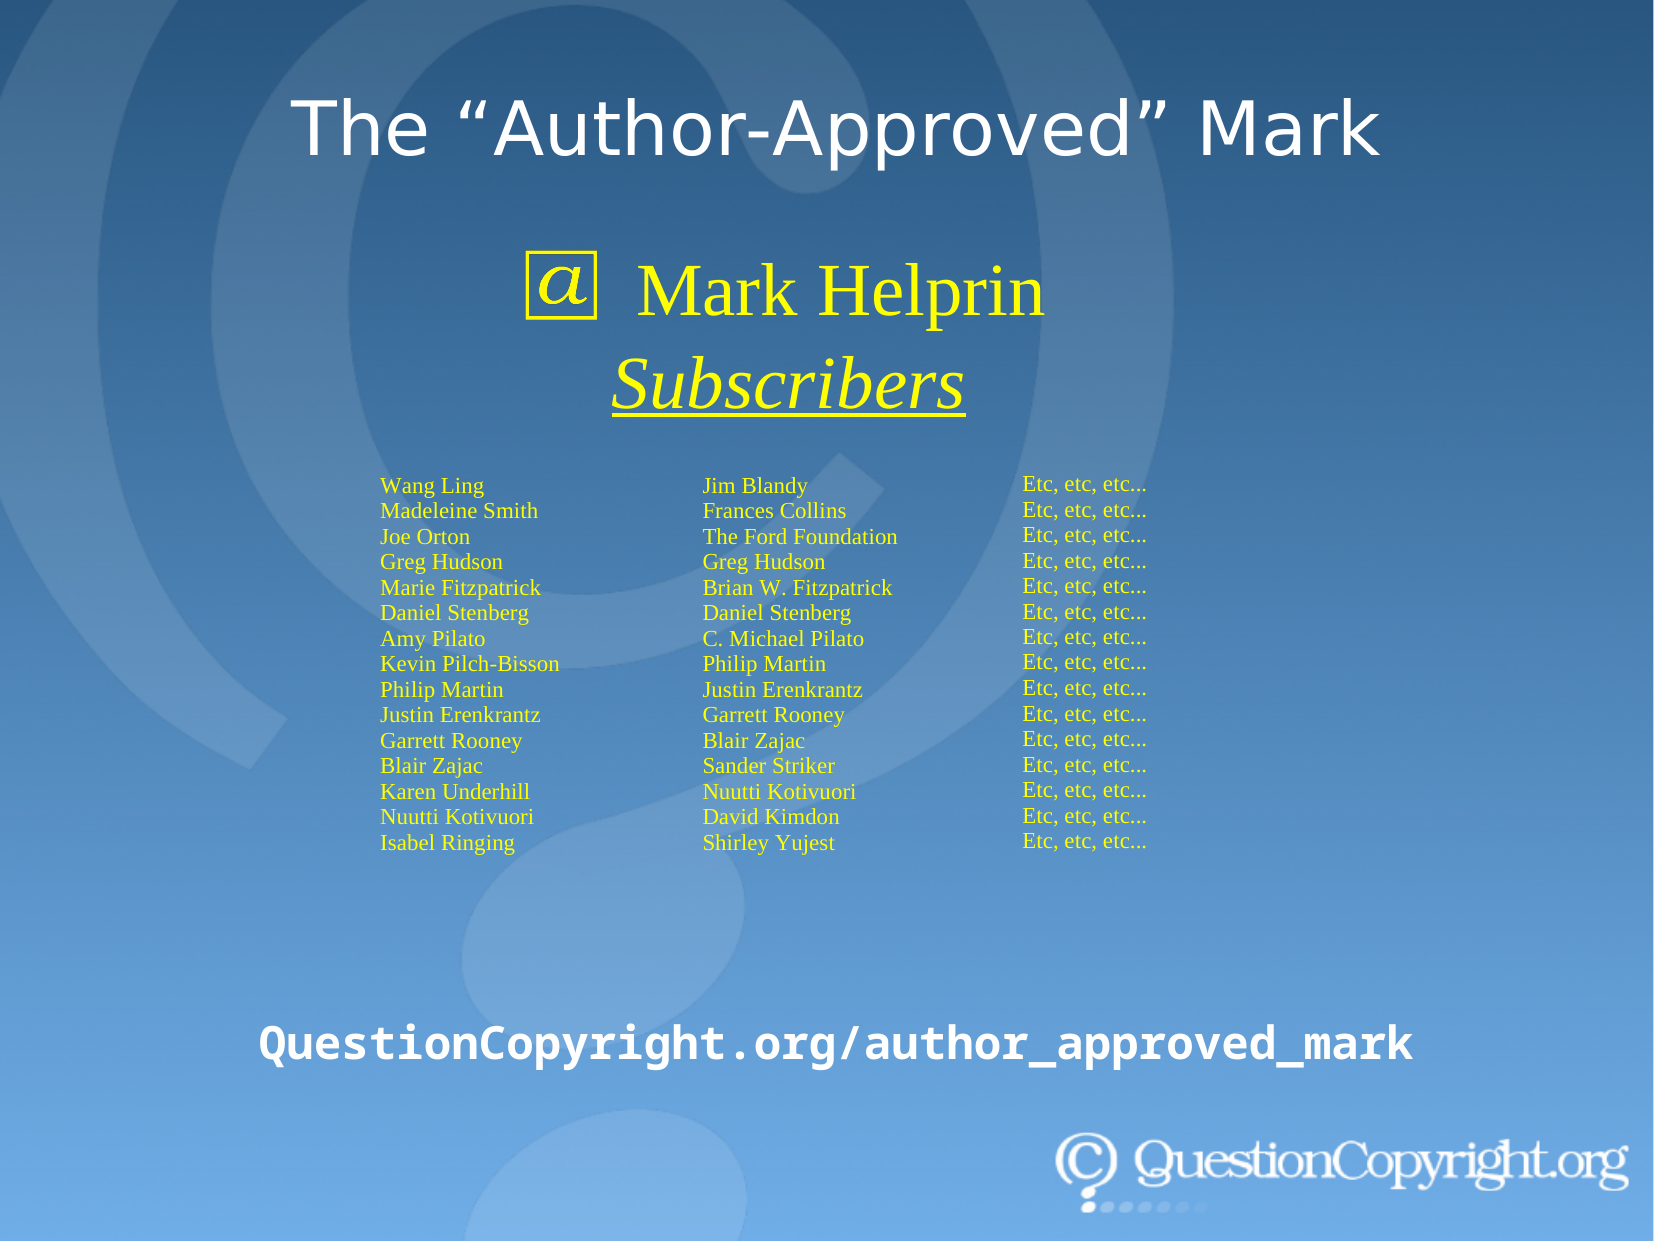

The “Author-Approved” Mark
Mark Helprin
Subscribers
Etc, etc, etc...
Etc, etc, etc...
Etc, etc, etc...
Etc, etc, etc...
Etc, etc, etc...
Etc, etc, etc...
Etc, etc, etc...
Etc, etc, etc...
Etc, etc, etc...
Etc, etc, etc...
Etc, etc, etc...
Etc, etc, etc...
Etc, etc, etc...
Etc, etc, etc...
Etc, etc, etc...
Wang Ling
Madeleine Smith
Joe Orton
Greg Hudson
Marie Fitzpatrick
Daniel Stenberg
Amy Pilato
Kevin Pilch-Bisson
Philip Martin
Justin Erenkrantz
Garrett Rooney
Blair Zajac
Karen Underhill
Nuutti Kotivuori
Isabel Ringing
Jim Blandy
Frances Collins
The Ford Foundation
Greg Hudson
Brian W. Fitzpatrick
Daniel Stenberg
C. Michael Pilato
Philip Martin
Justin Erenkrantz
Garrett Rooney
Blair Zajac
Sander Striker
Nuutti Kotivuori
David Kimdon
Shirley Yujest
QuestionCopyright.org/author_approved_mark